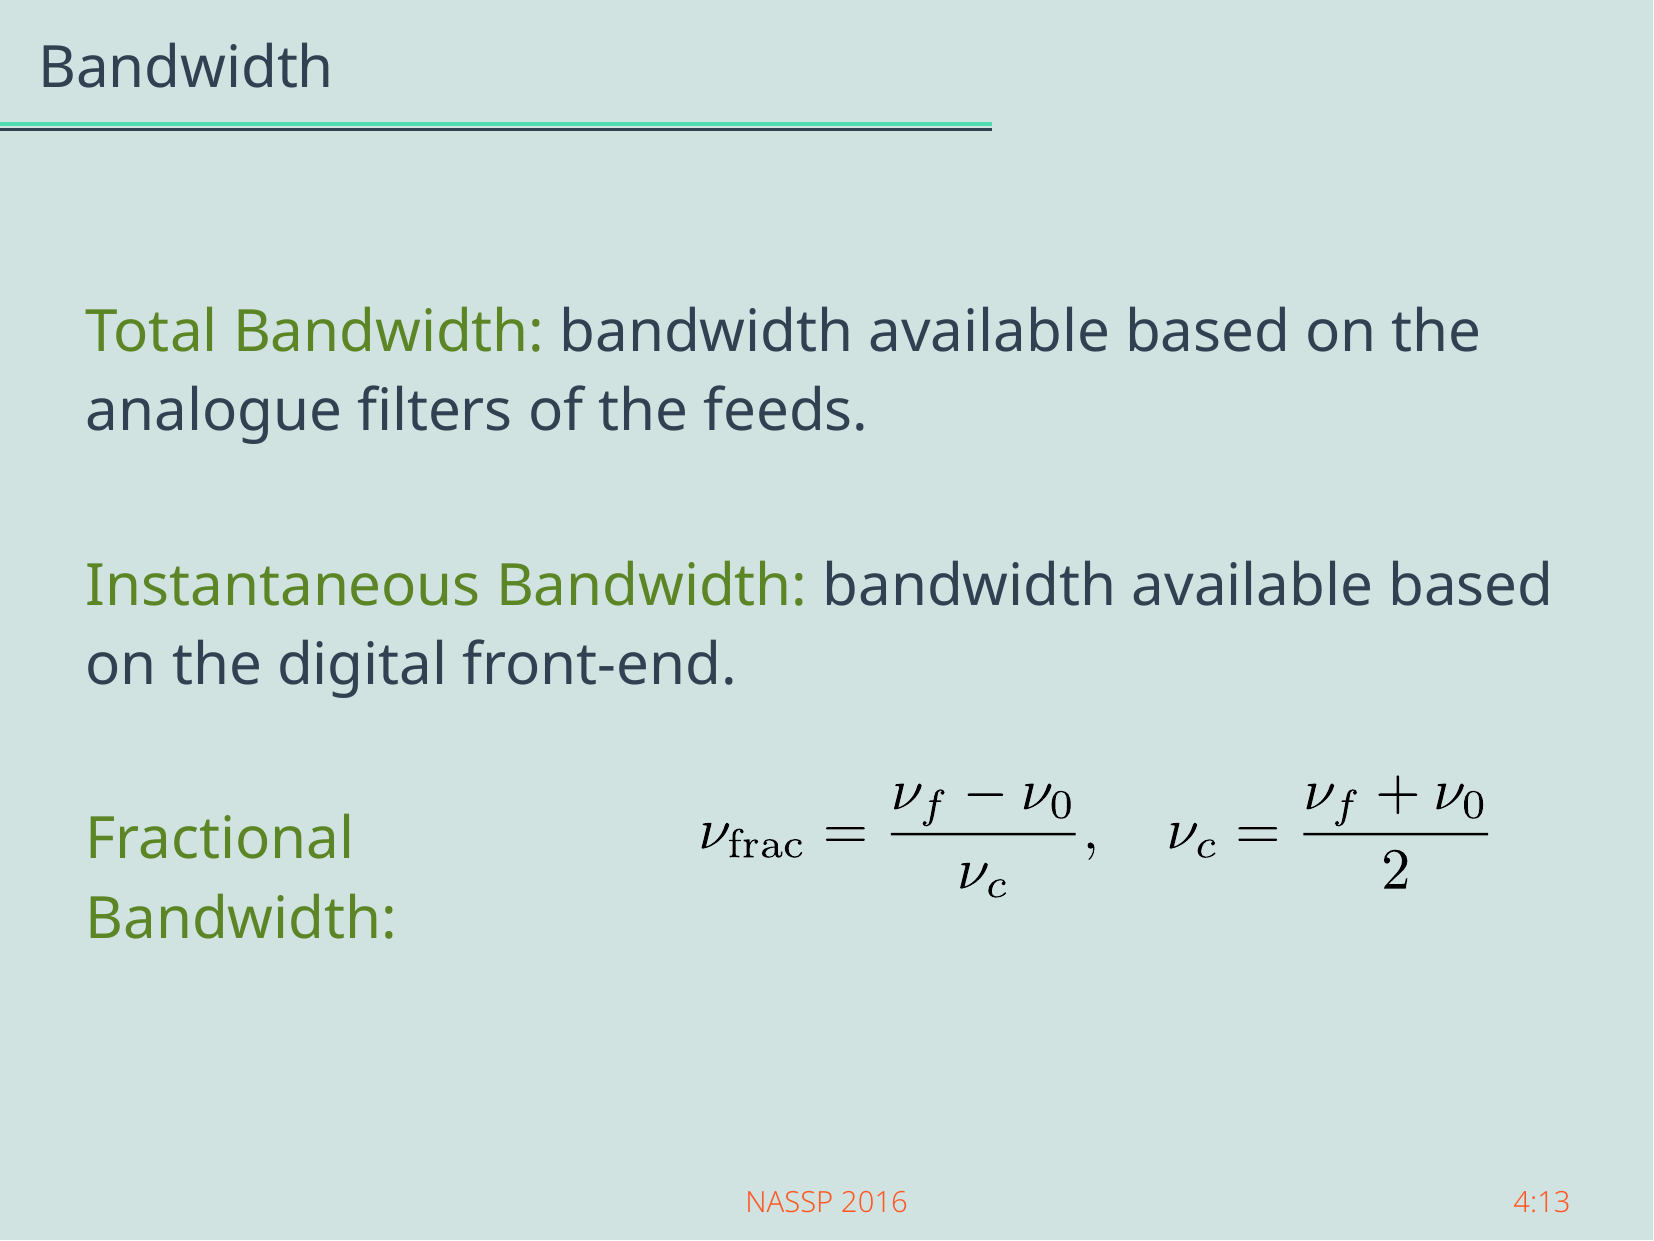

Bandwidth
Total Bandwidth: bandwidth available based on the analogue filters of the feeds.
Instantaneous Bandwidth: bandwidth available based on the digital front-end.
Fractional Bandwidth:
NASSP 2016
4